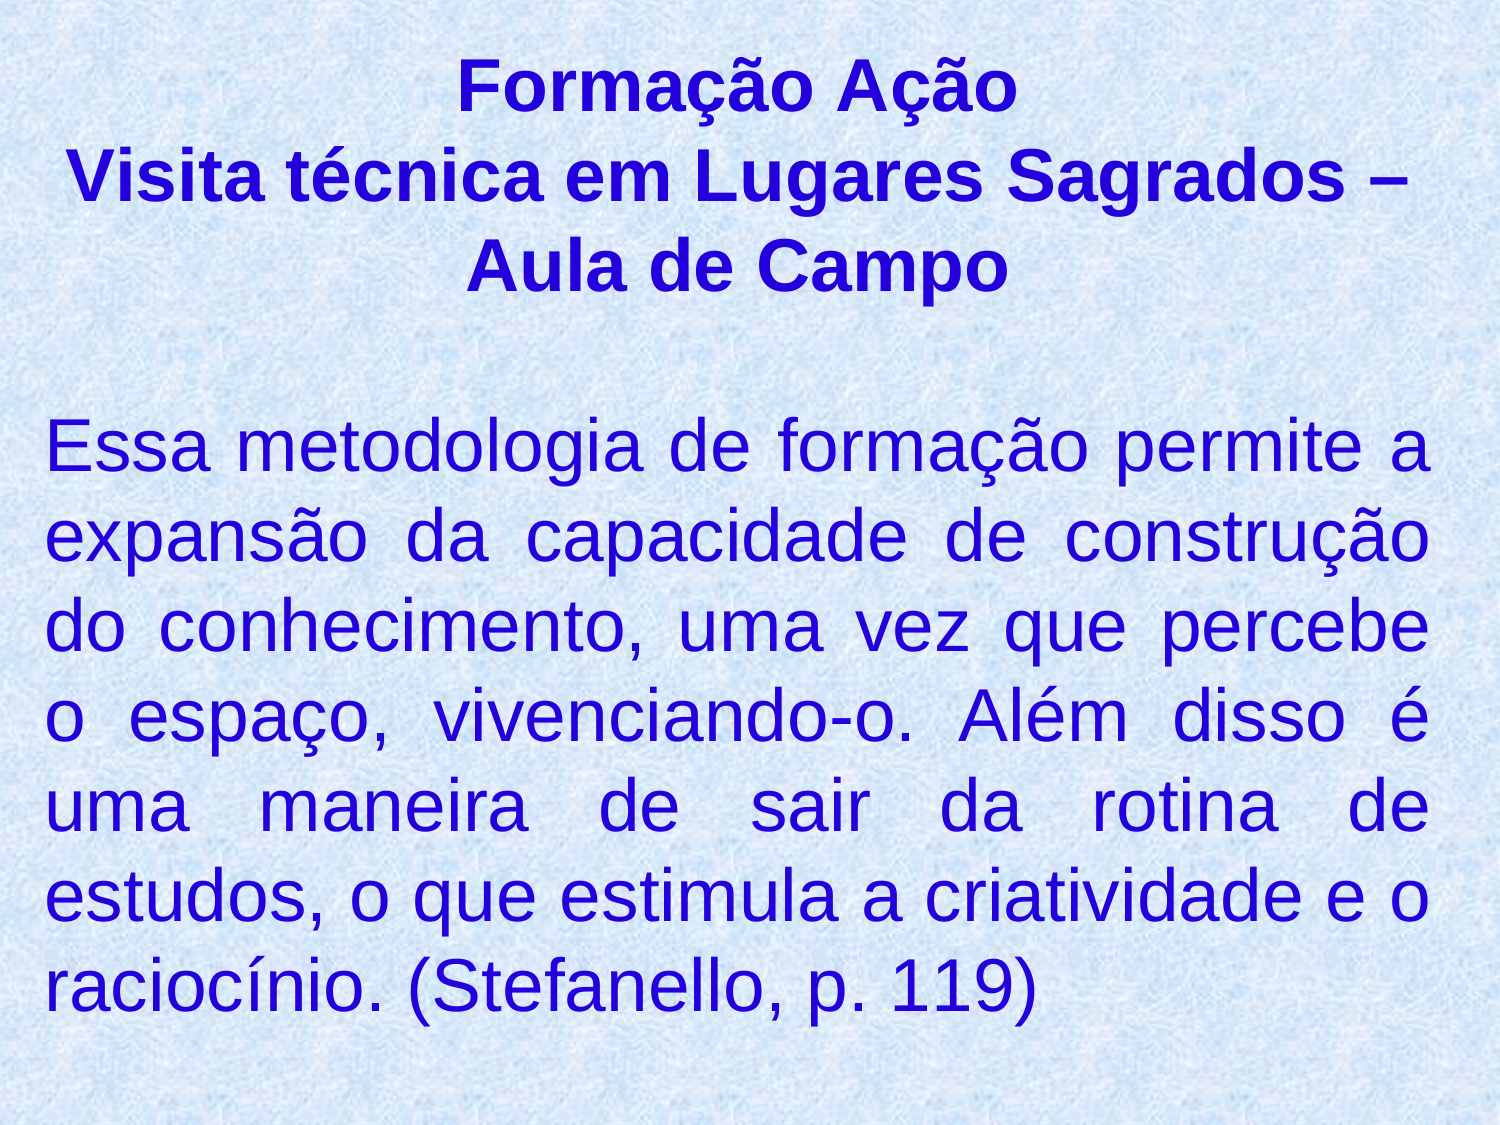

Formação Ação
Visita técnica em Lugares Sagrados – Aula de Campo
Essa metodologia de formação permite a expansão da capacidade de construção do conhecimento, uma vez que percebe o espaço, vivenciando-o. Além disso é uma maneira de sair da rotina de estudos, o que estimula a criatividade e o raciocínio. (Stefanello, p. 119)